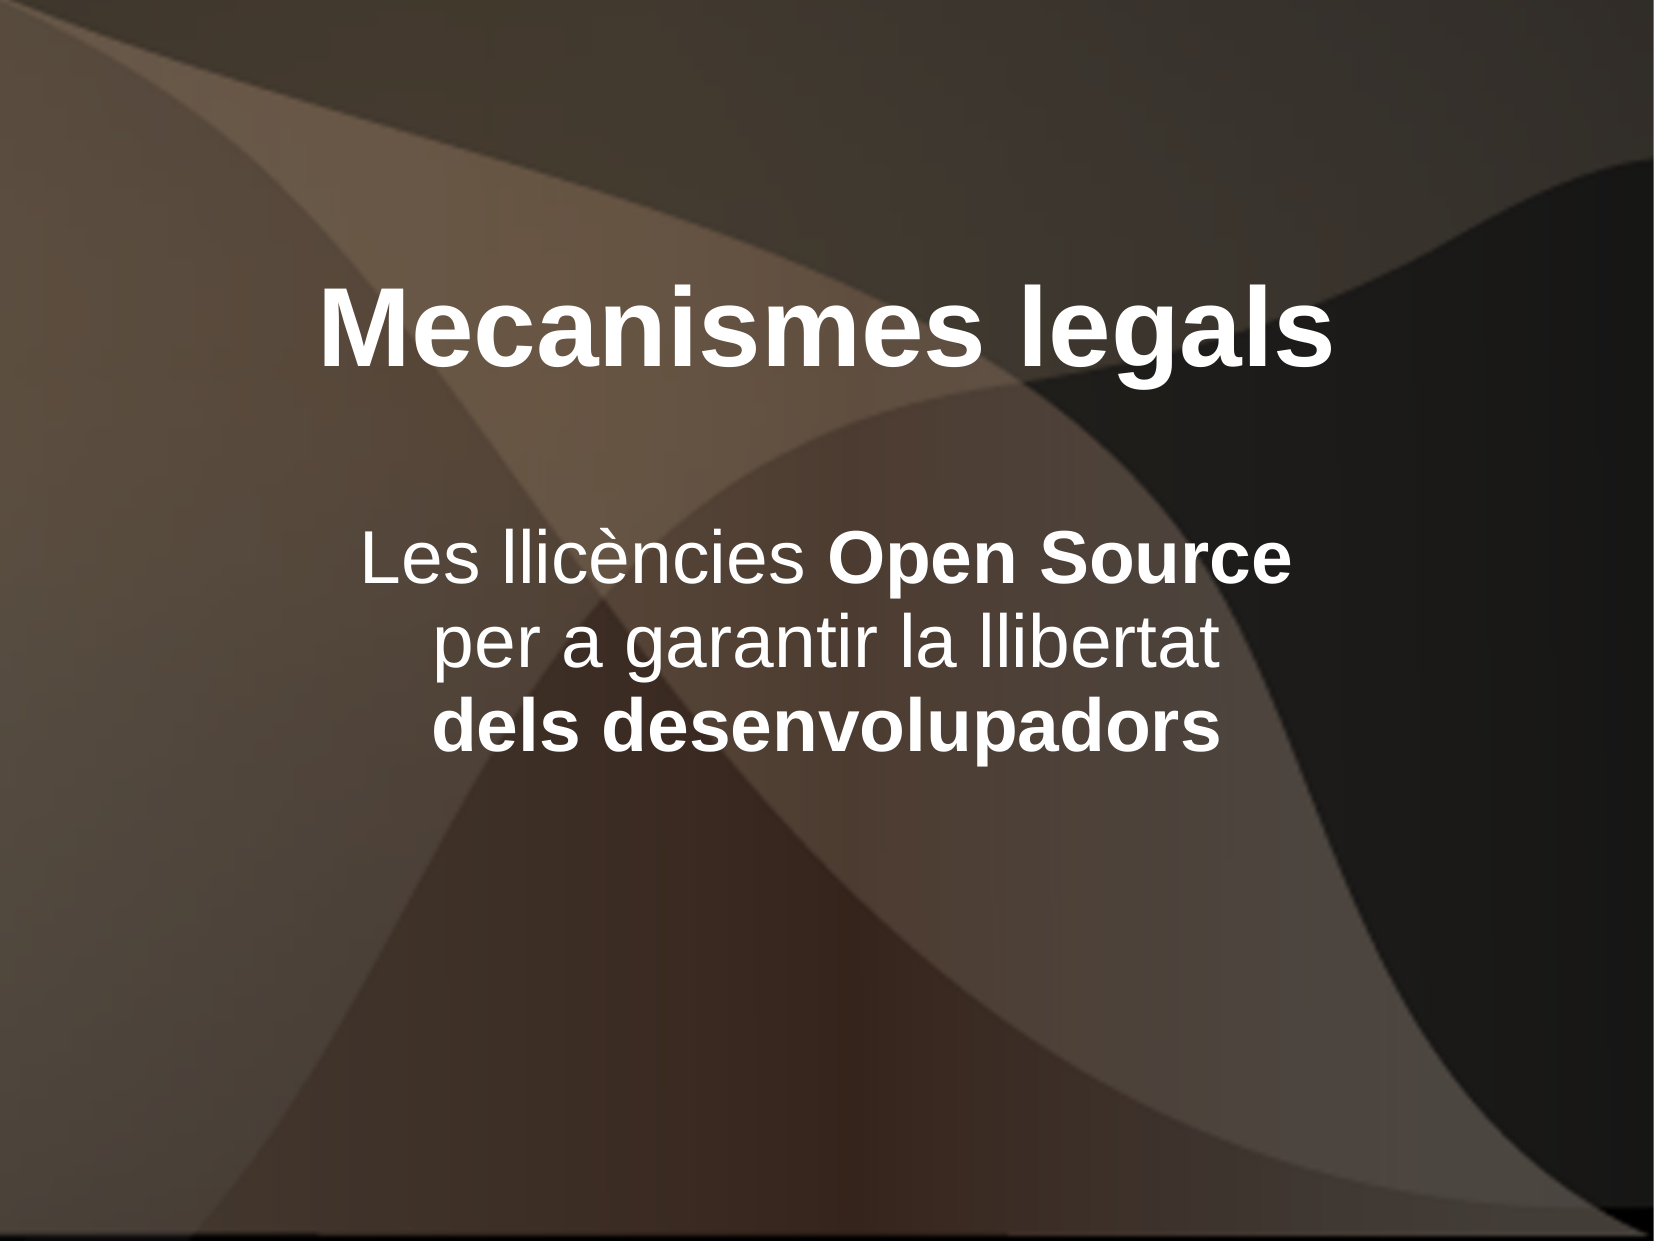

# Mecanismes legals
Les llicències Open Source
per a garantir la llibertat
dels desenvolupadors